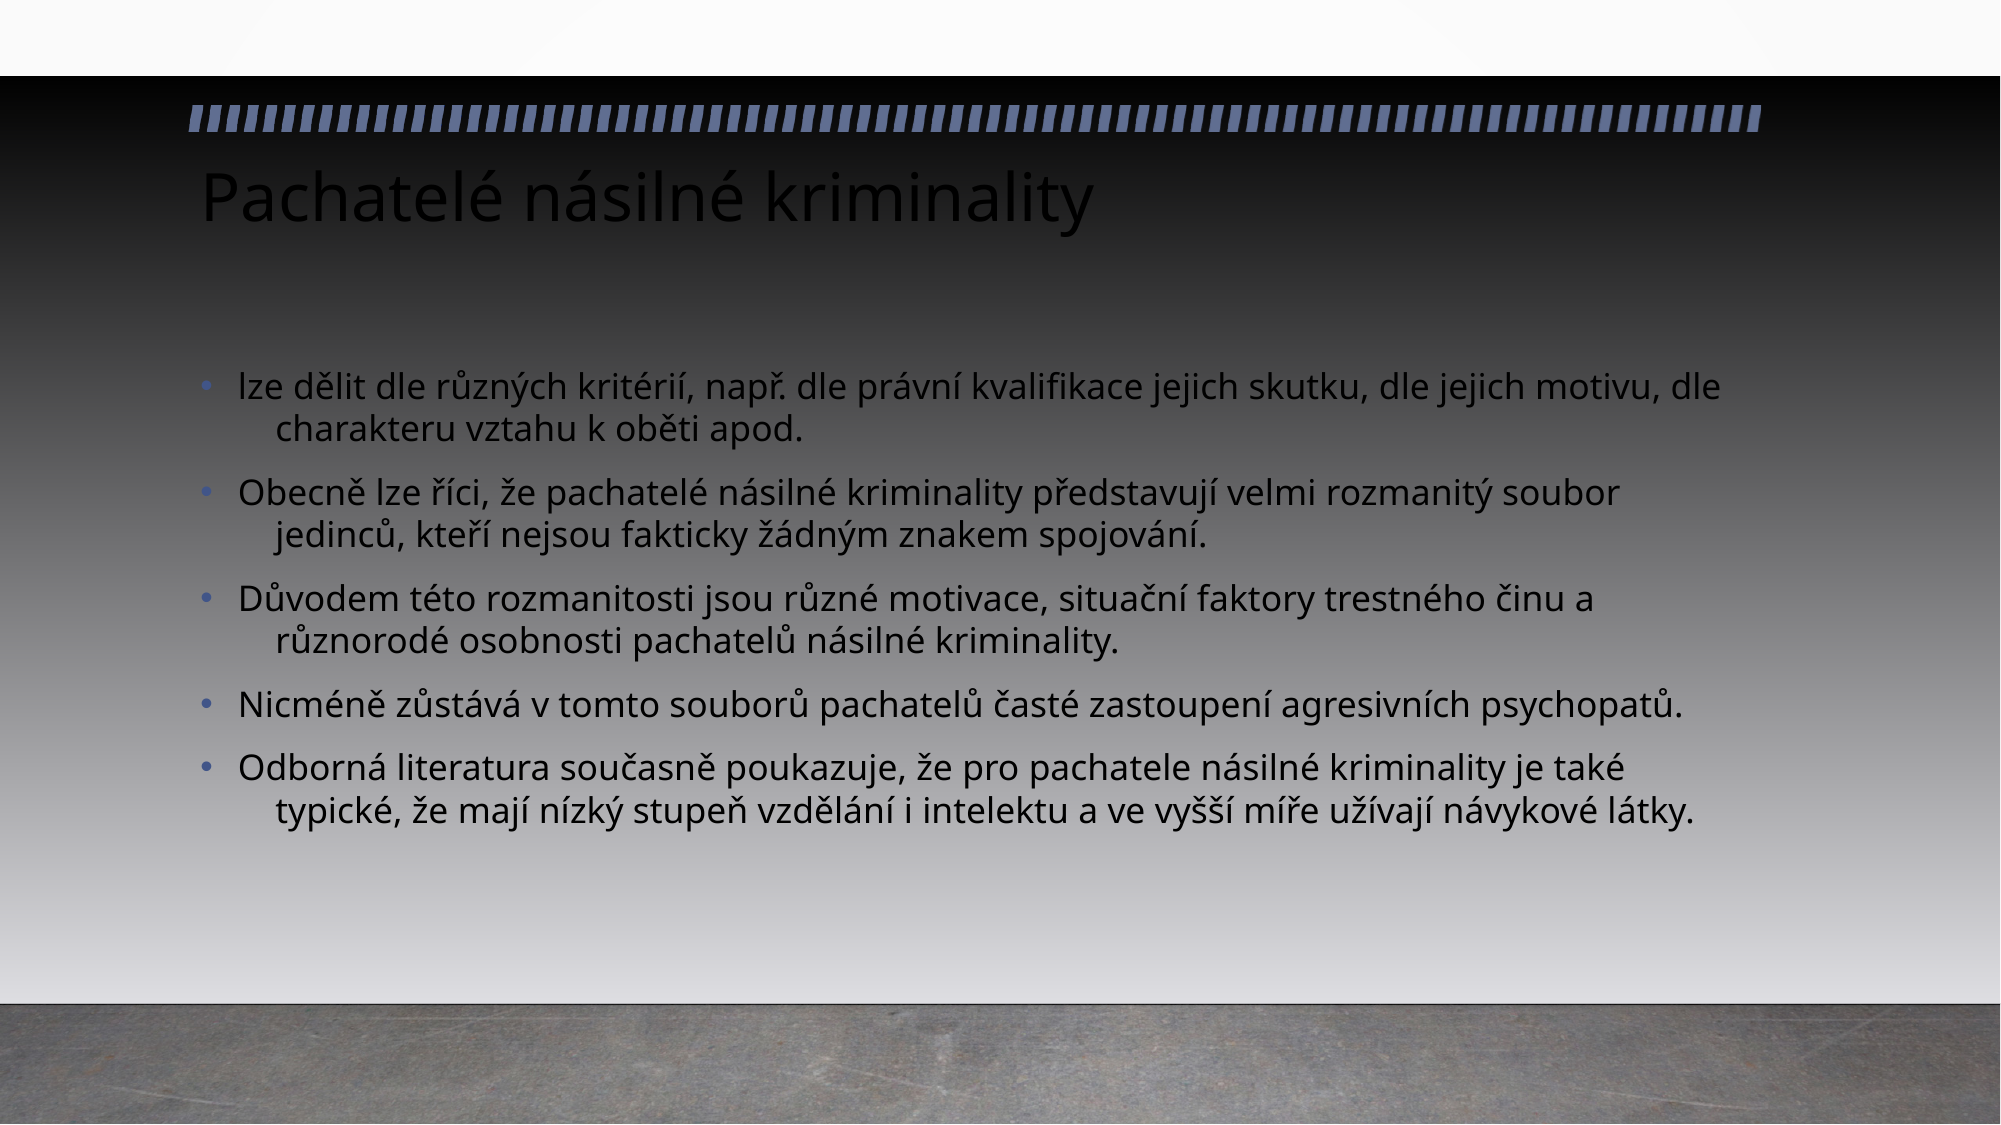

# Pachatelé násilné kriminality
lze dělit dle různých kritérií, např. dle právní kvalifikace jejich skutku, dle jejich motivu, dle charakteru vztahu k oběti apod.
Obecně lze říci, že pachatelé násilné kriminality představují velmi rozmanitý soubor jedinců, kteří nejsou fakticky žádným znakem spojování.
Důvodem této rozmanitosti jsou různé motivace, situační faktory trestného činu a různorodé osobnosti pachatelů násilné kriminality.
Nicméně zůstává v tomto souborů pachatelů časté zastoupení agresivních psychopatů.
Odborná literatura současně poukazuje, že pro pachatele násilné kriminality je také typické, že mají nízký stupeň vzdělání i intelektu a ve vyšší míře užívají návykové látky.